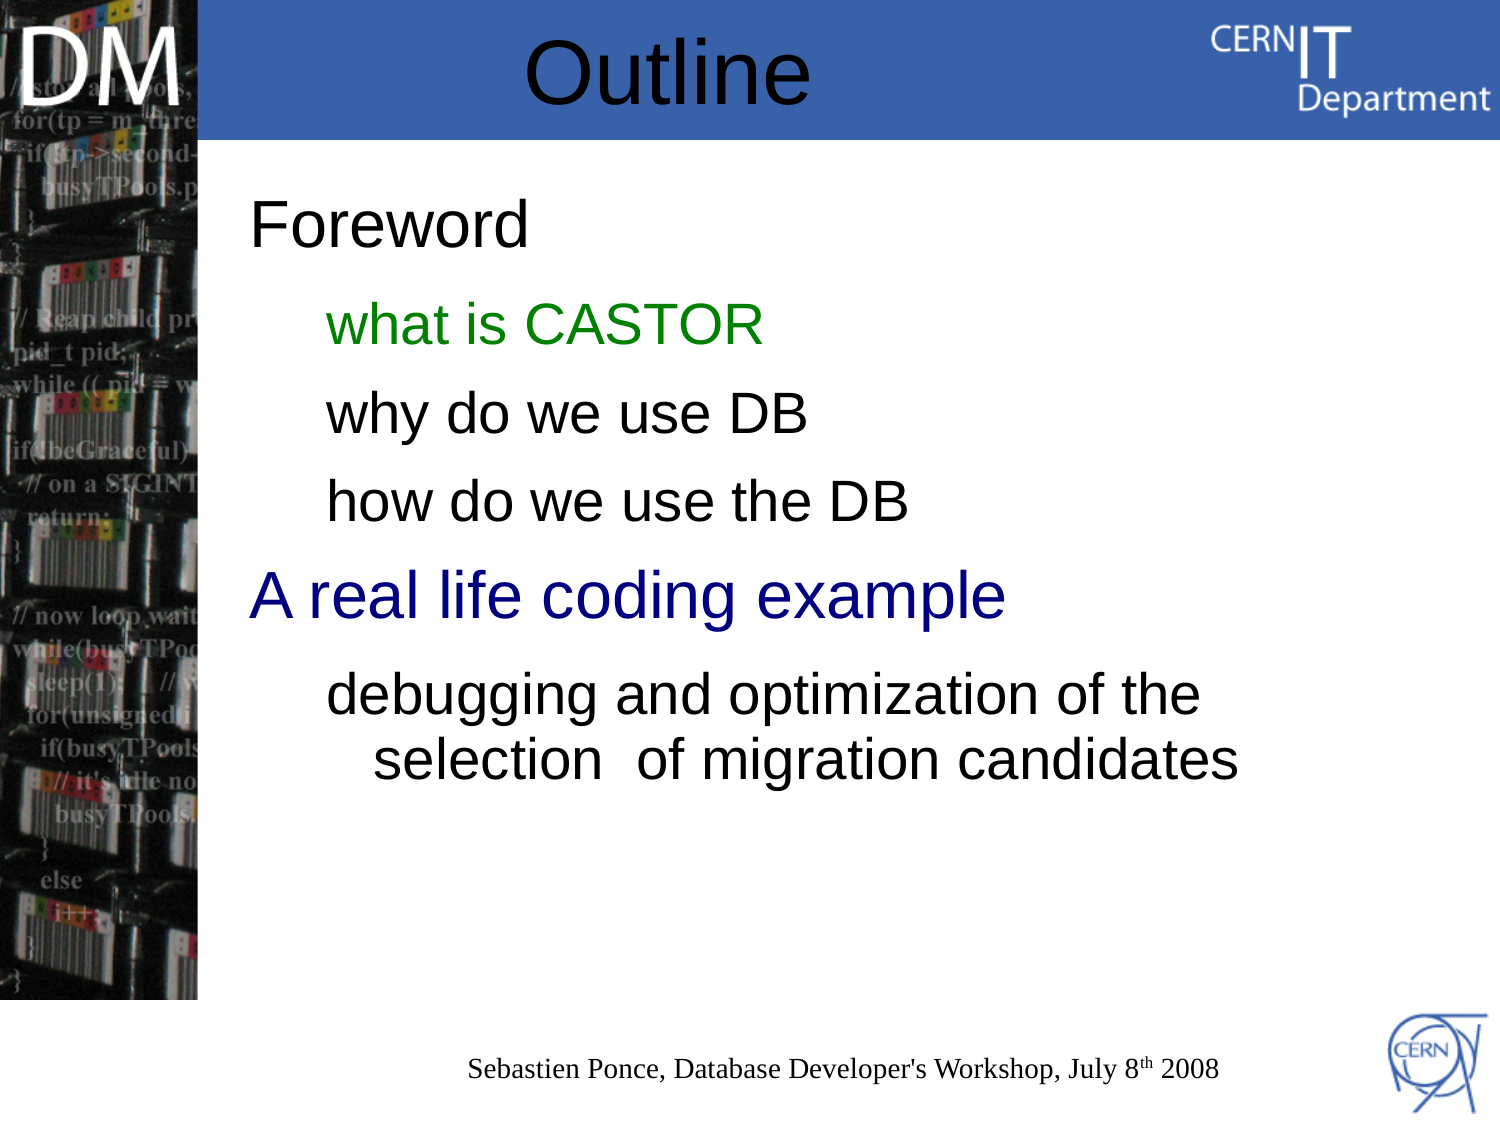

# Outline
Foreword
what is CASTOR
why do we use DB
how do we use the DB
A real life coding example
debugging and optimization of the selection of migration candidates